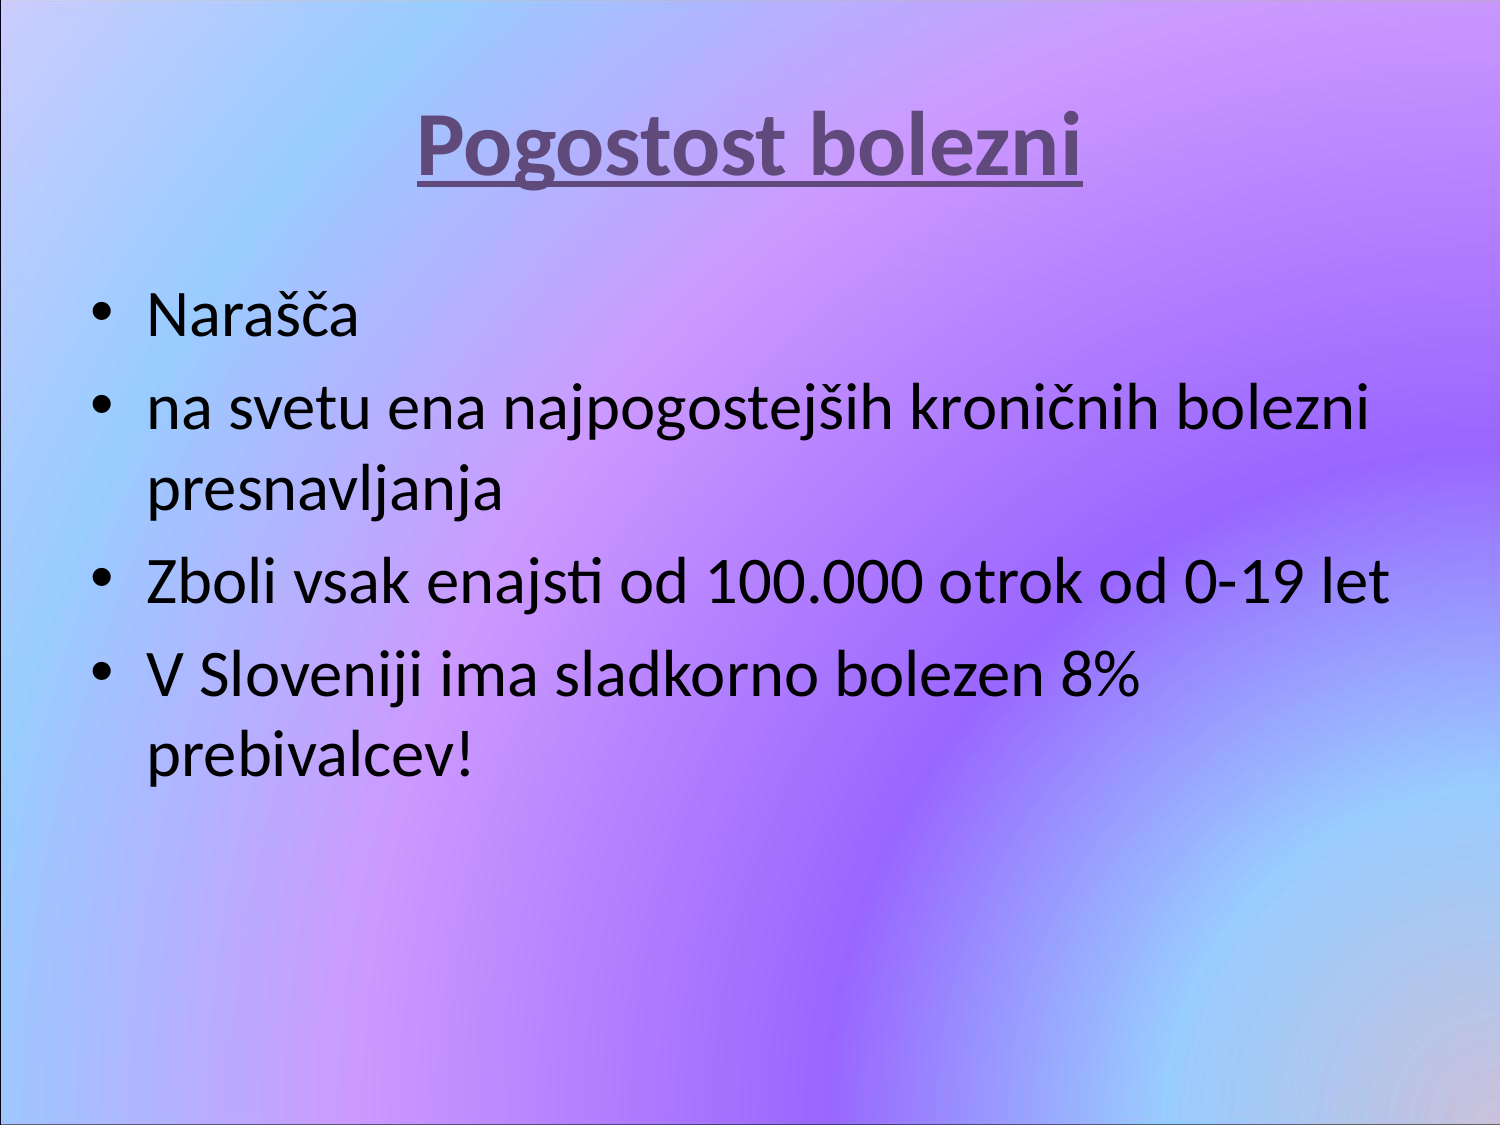

# Pogostost bolezni
Narašča
na svetu ena najpogostejših kroničnih bolezni presnavljanja
Zboli vsak enajsti od 100.000 otrok od 0-19 let
V Sloveniji ima sladkorno bolezen 8% prebivalcev!